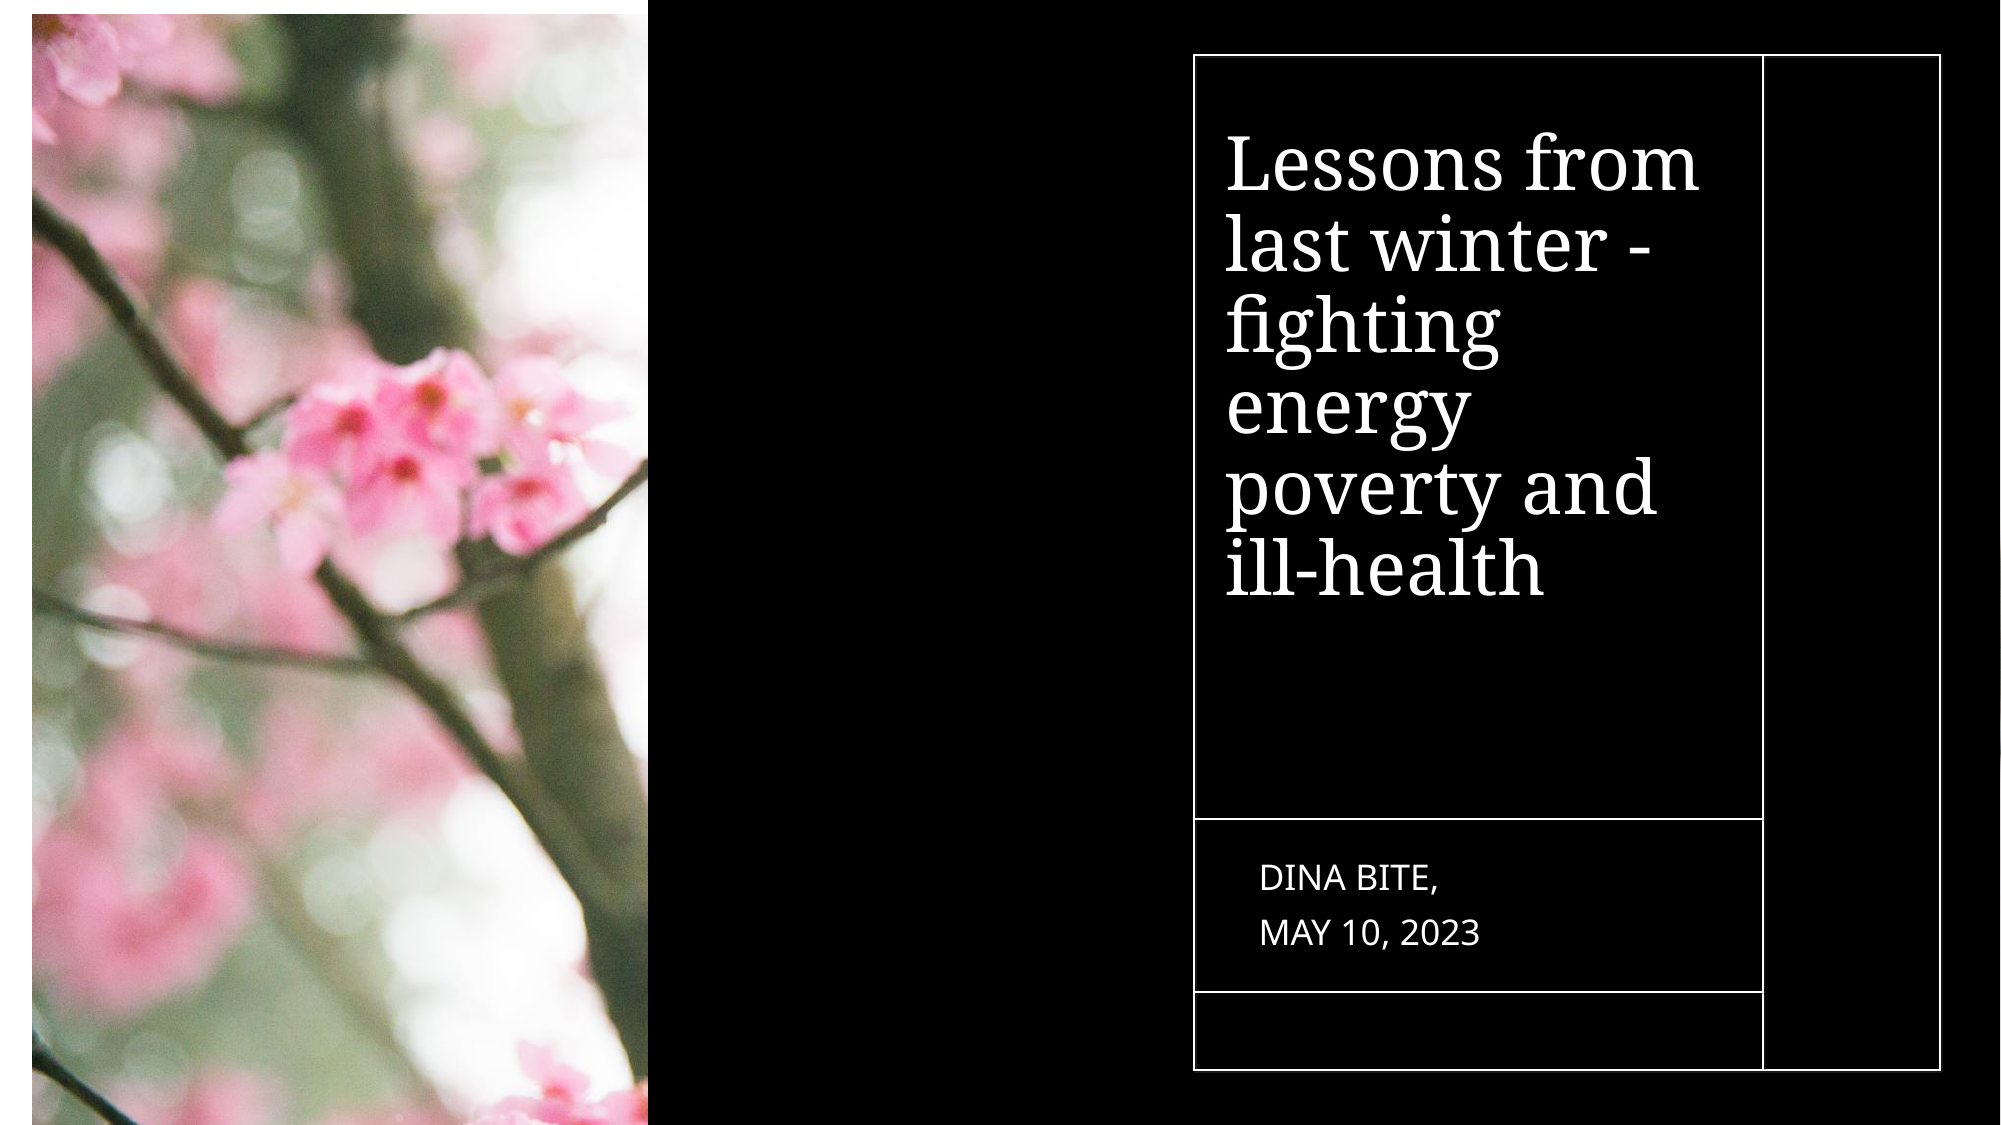

# Lessons from last winter - fighting energy poverty and ill-health
DINA BITE,
MAY 10, 2023